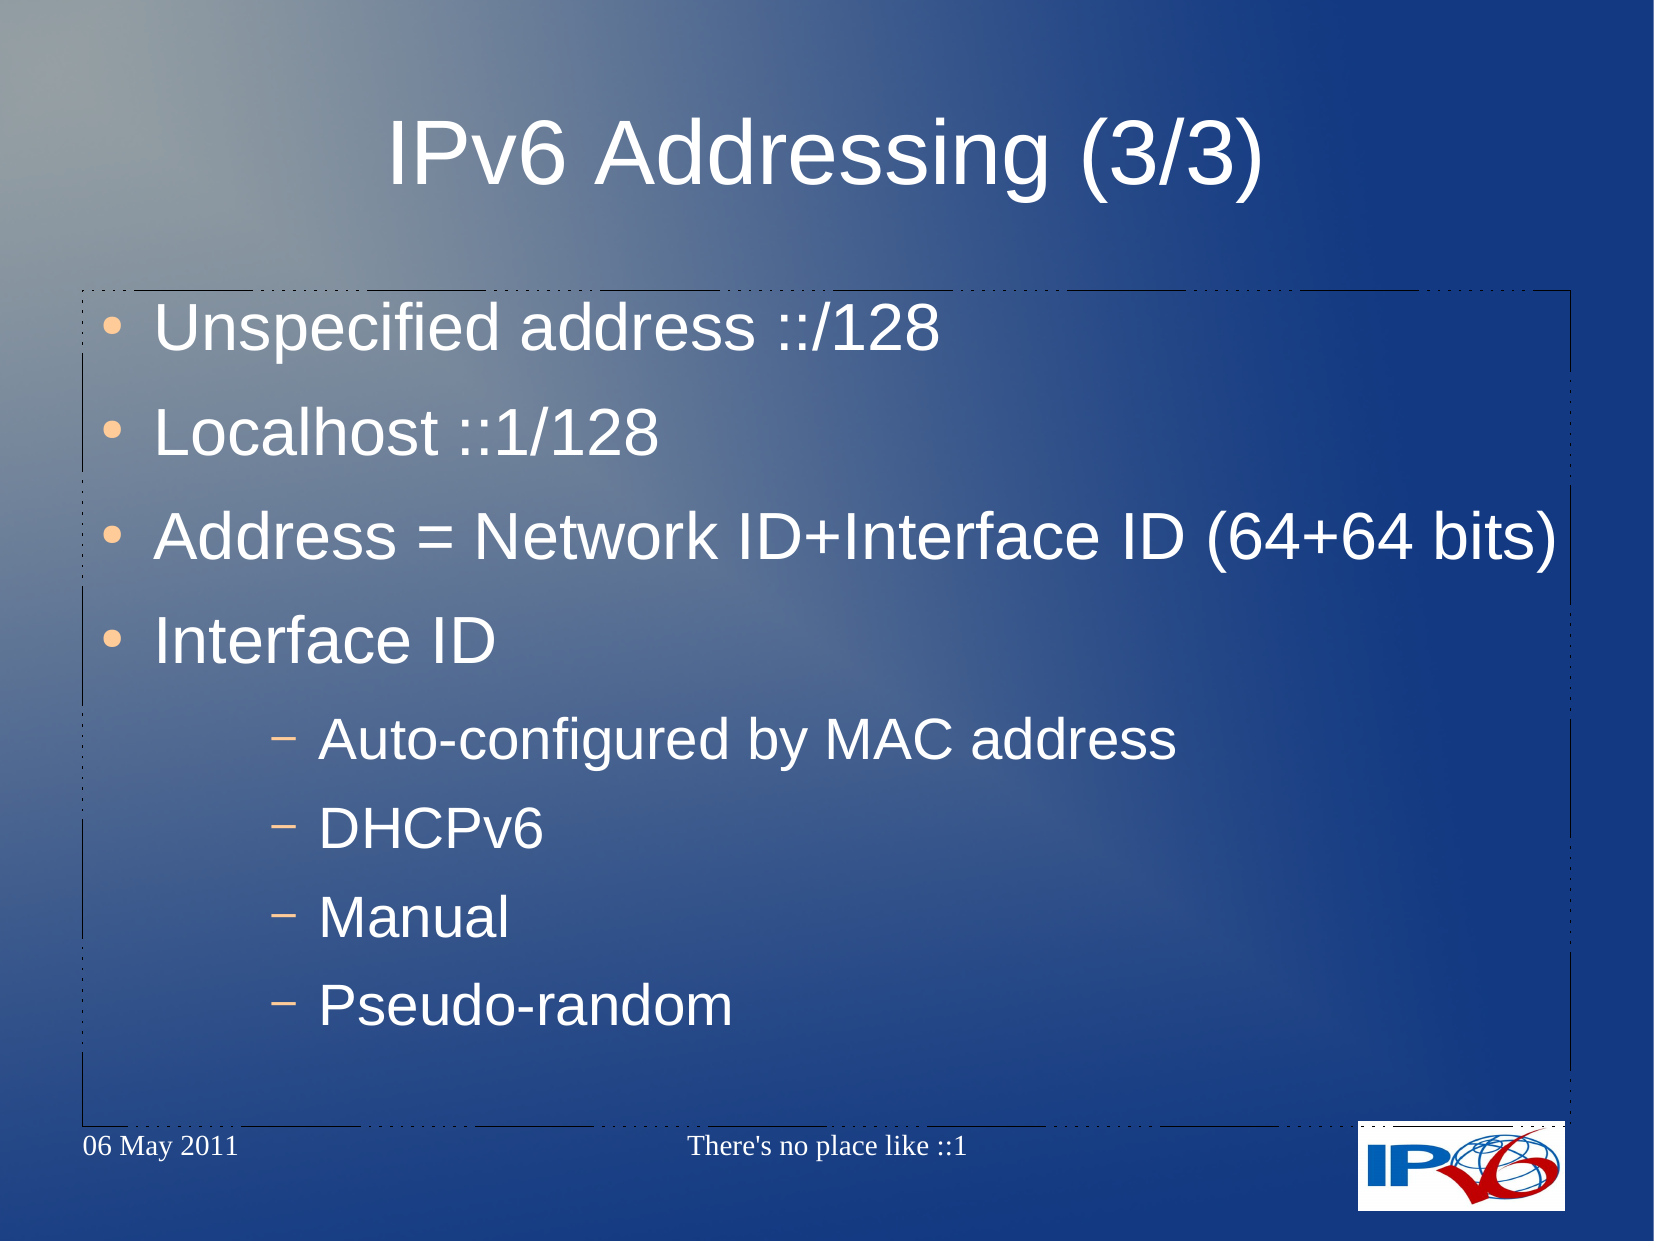

# IPv6 Addressing (3/3)
Unspecified address ::/128
Localhost ::1/128
Address = Network ID+Interface ID (64+64 bits)
Interface ID
Auto-configured by MAC address
DHCPv6
Manual
Pseudo-random
06 May 2011
There's no place like ::1